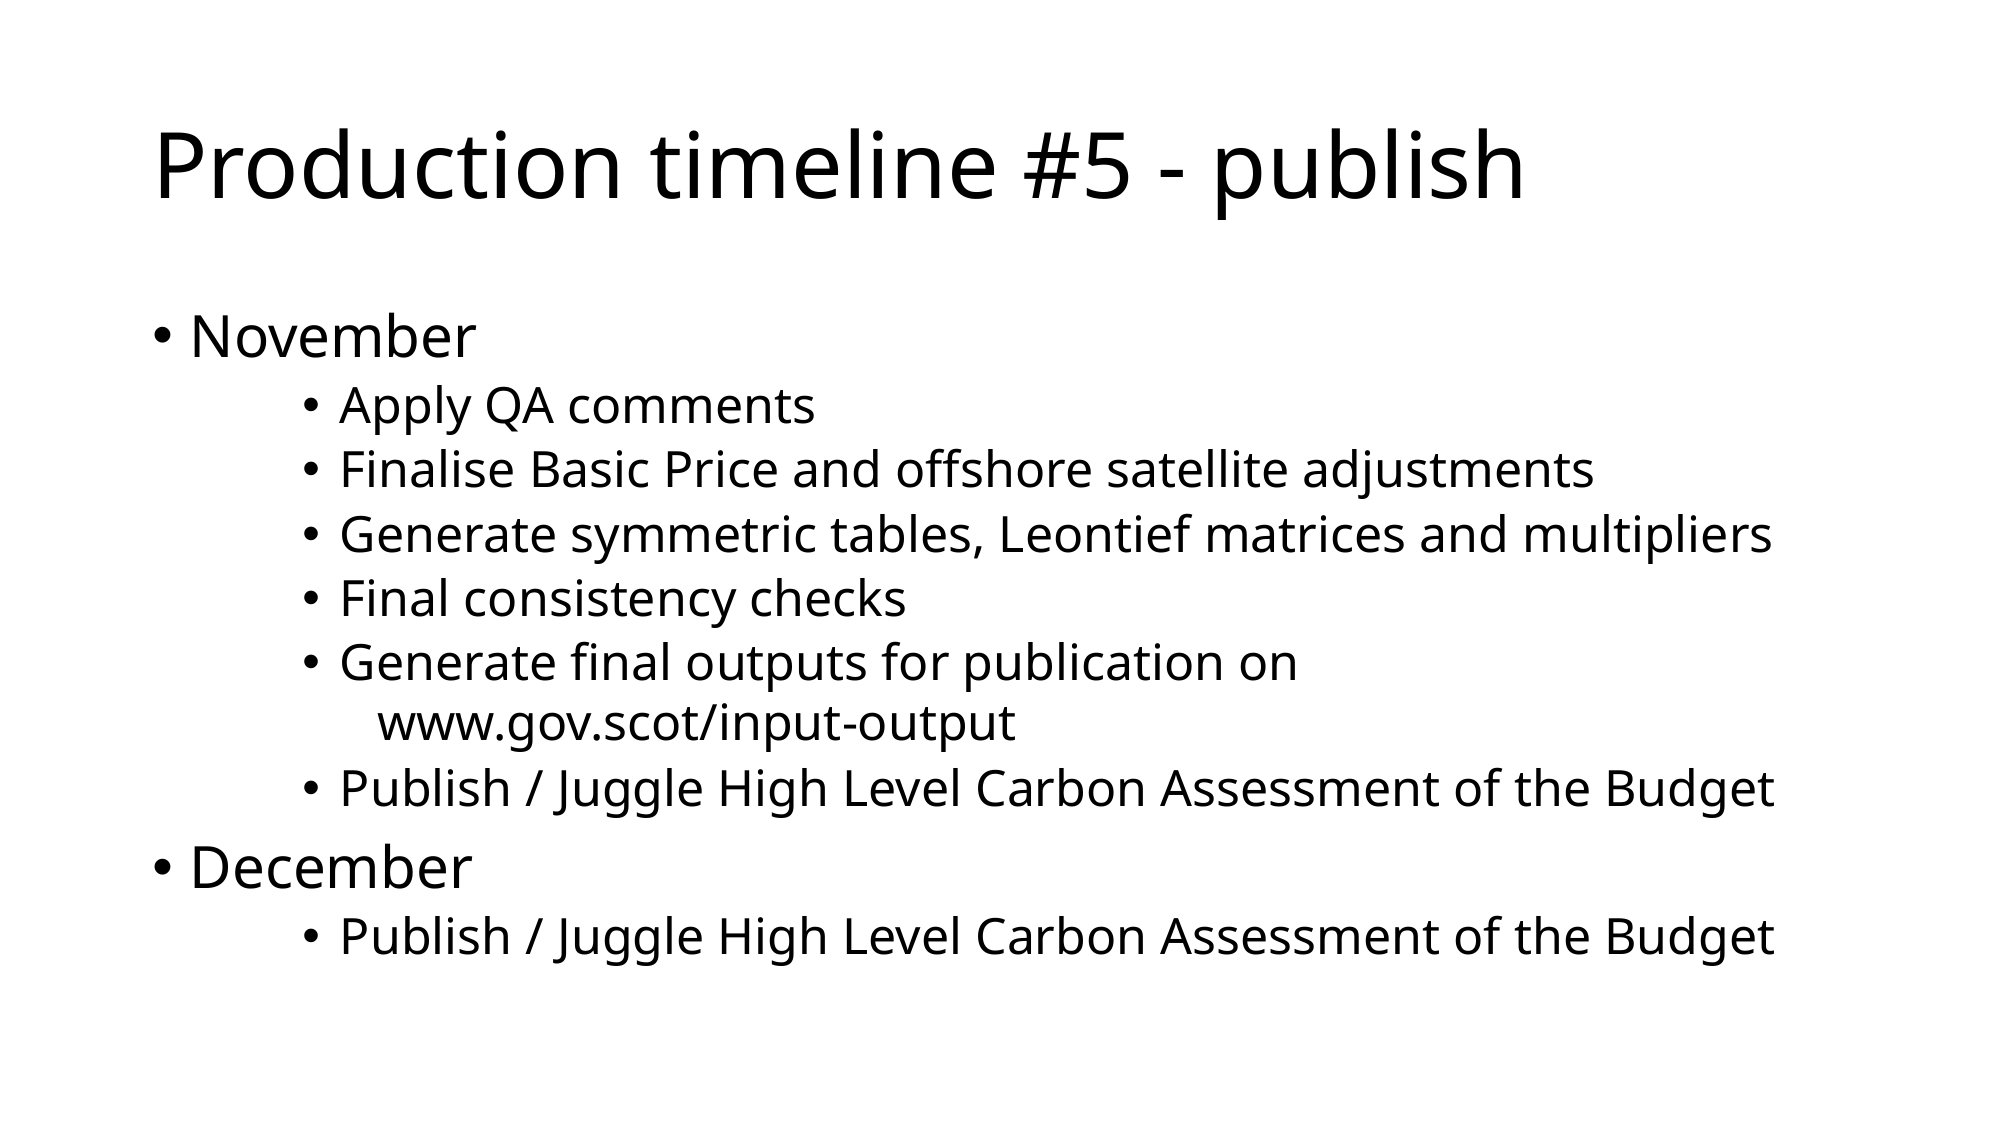

# Production timeline #5 - publish
November
Apply QA comments
Finalise Basic Price and offshore satellite adjustments
Generate symmetric tables, Leontief matrices and multipliers
Final consistency checks
Generate final outputs for publication on www.gov.scot/input-output
Publish / Juggle High Level Carbon Assessment of the Budget
December
Publish / Juggle High Level Carbon Assessment of the Budget